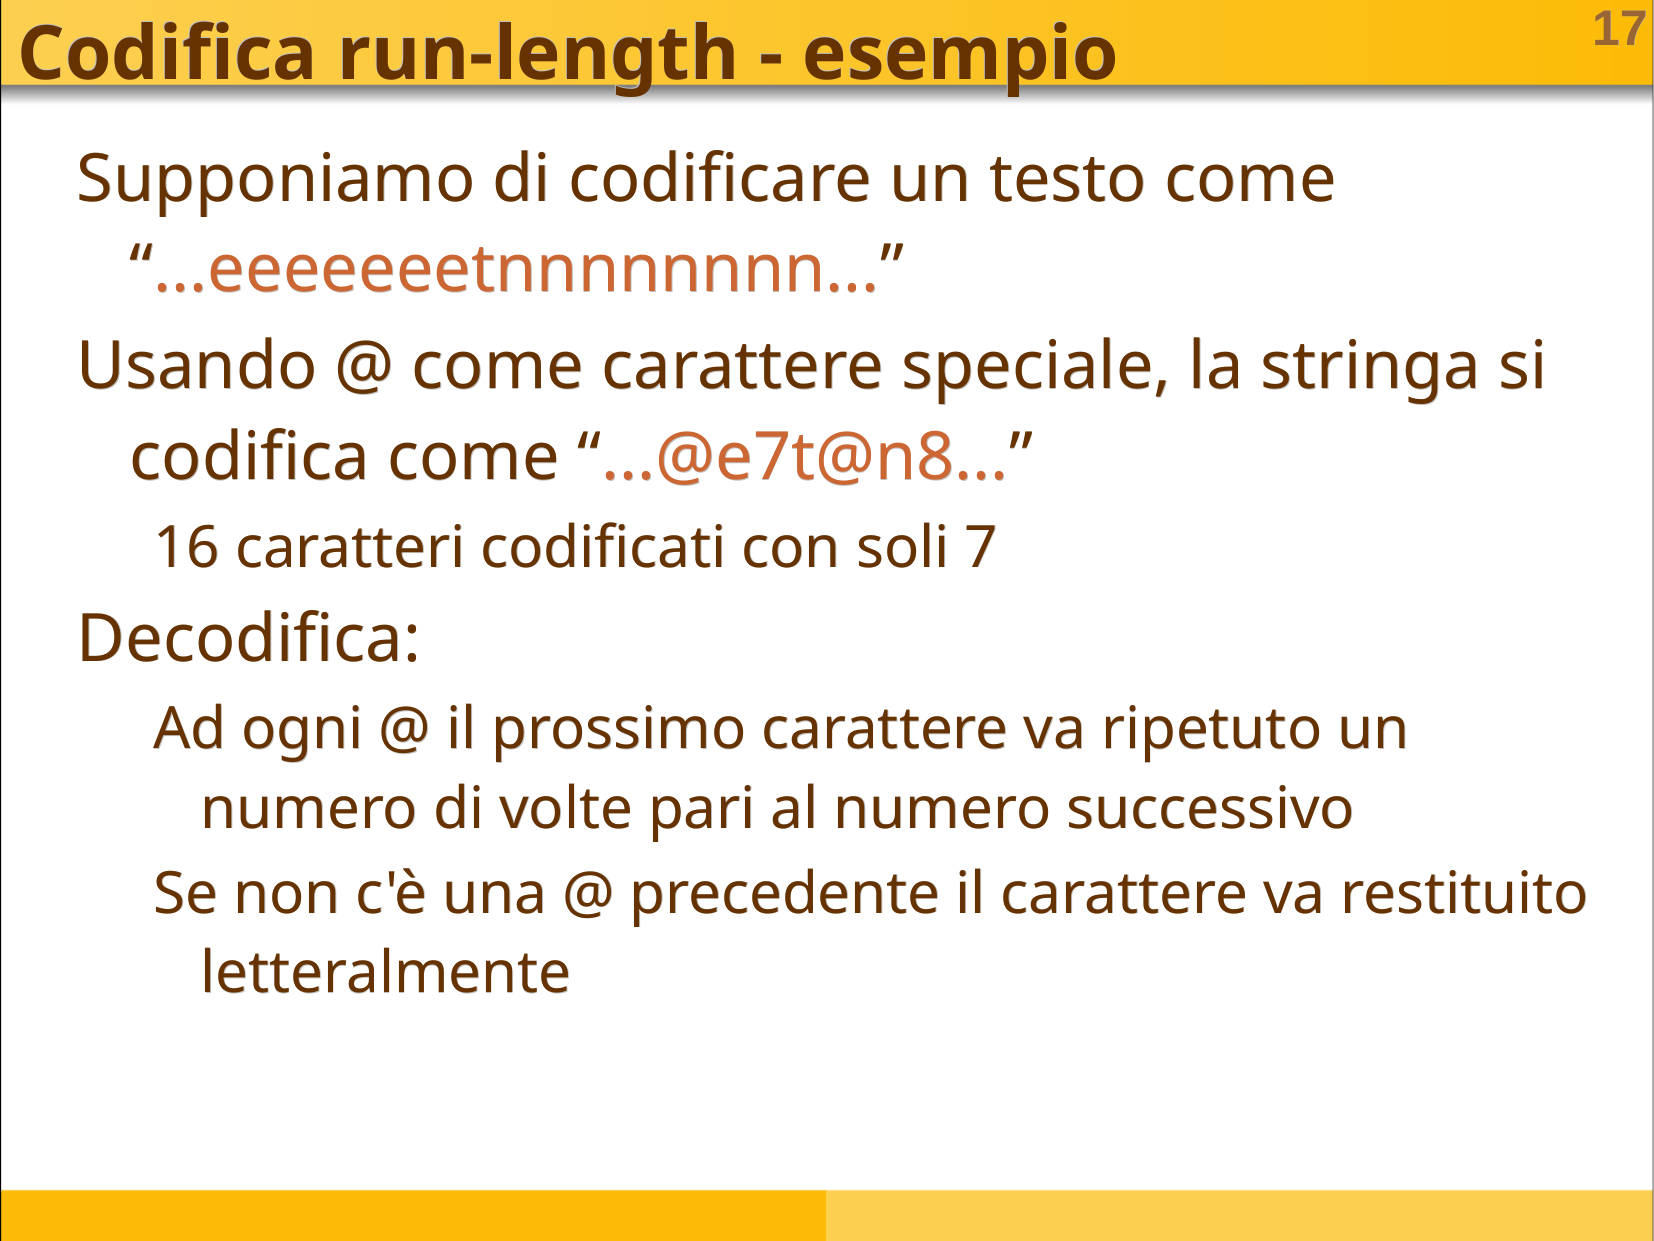

17
# Codifica run-length - esempio
Supponiamo di codificare un testo come “...eeeeeeetnnnnnnnn...”
Usando @ come carattere speciale, la stringa si codifica come “...@e7t@n8...”
16 caratteri codificati con soli 7
Decodifica:
Ad ogni @ il prossimo carattere va ripetuto un numero di volte pari al numero successivo
Se non c'è una @ precedente il carattere va restituito letteralmente